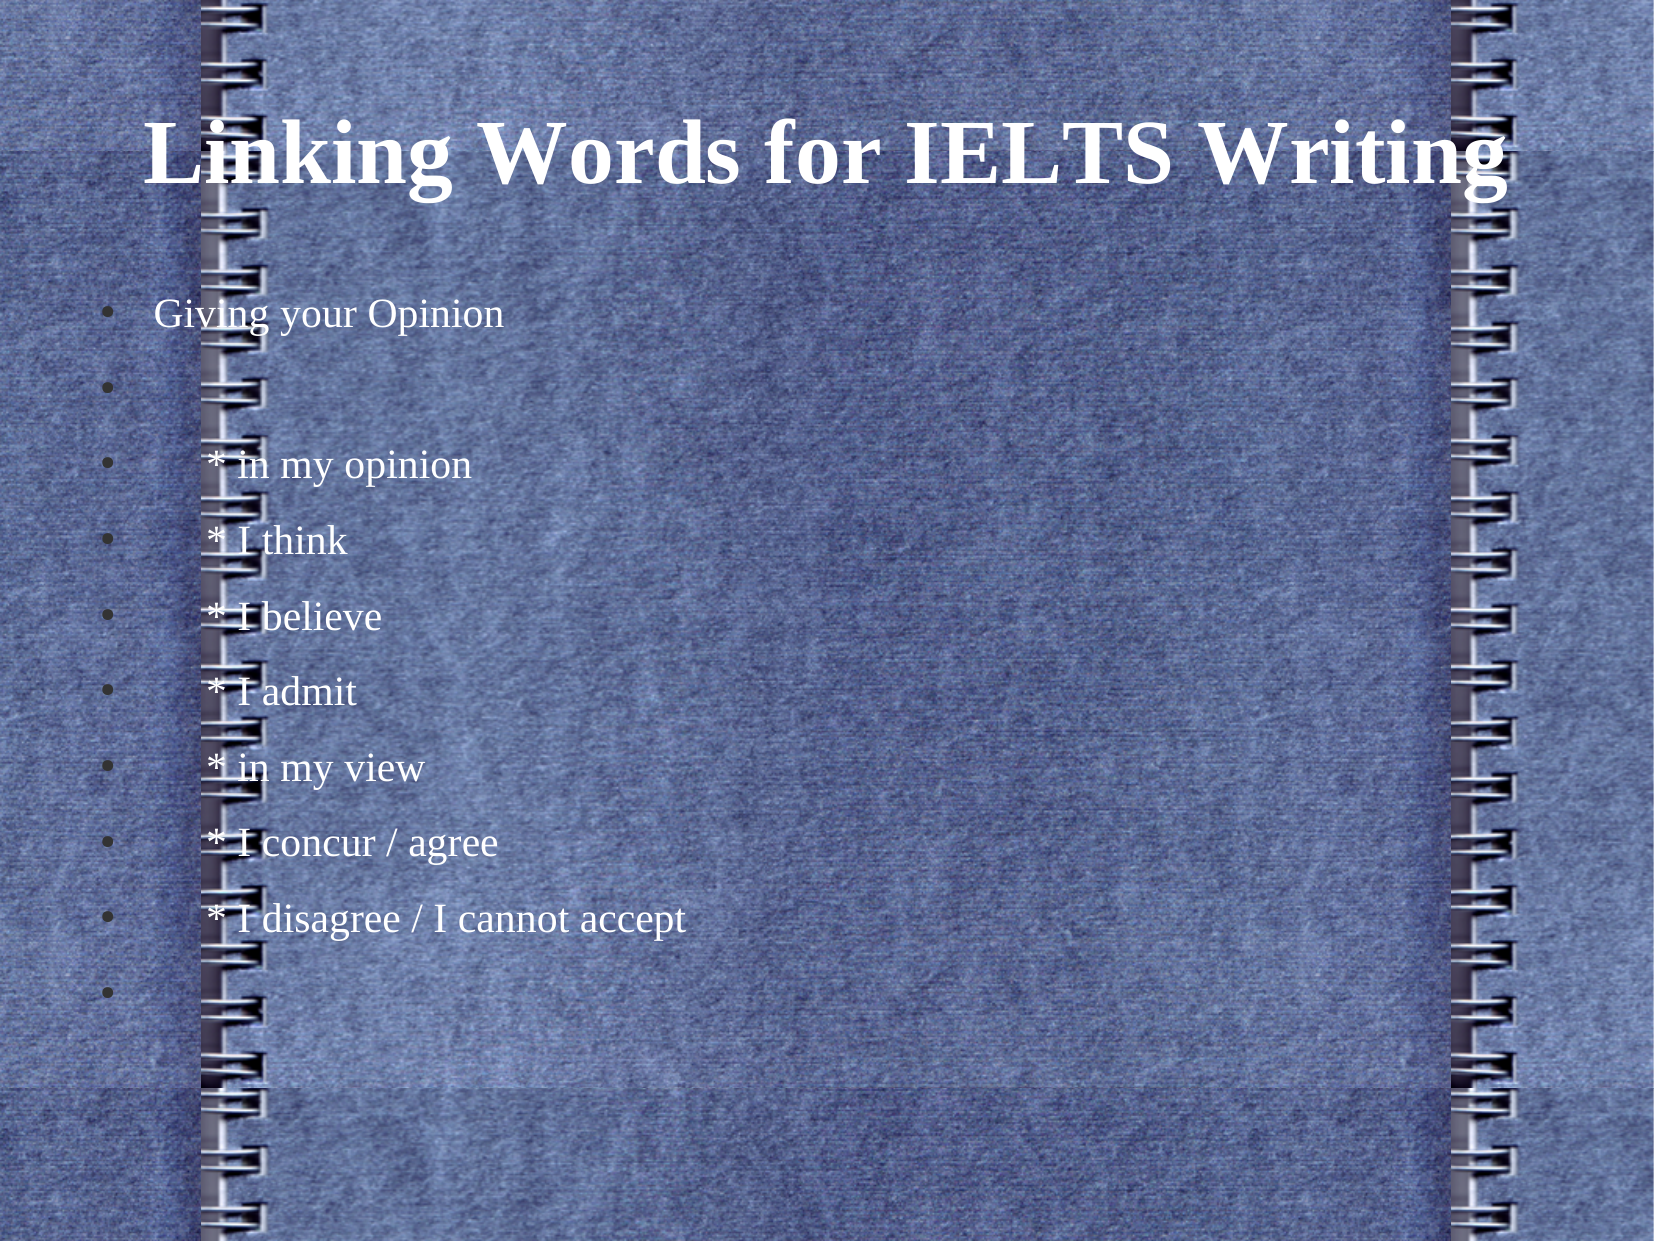

# Linking Words for IELTS Writing
Giving your Opinion
 * in my opinion
 * I think
 * I believe
 * I admit
 * in my view
 * I concur / agree
 * I disagree / I cannot accept